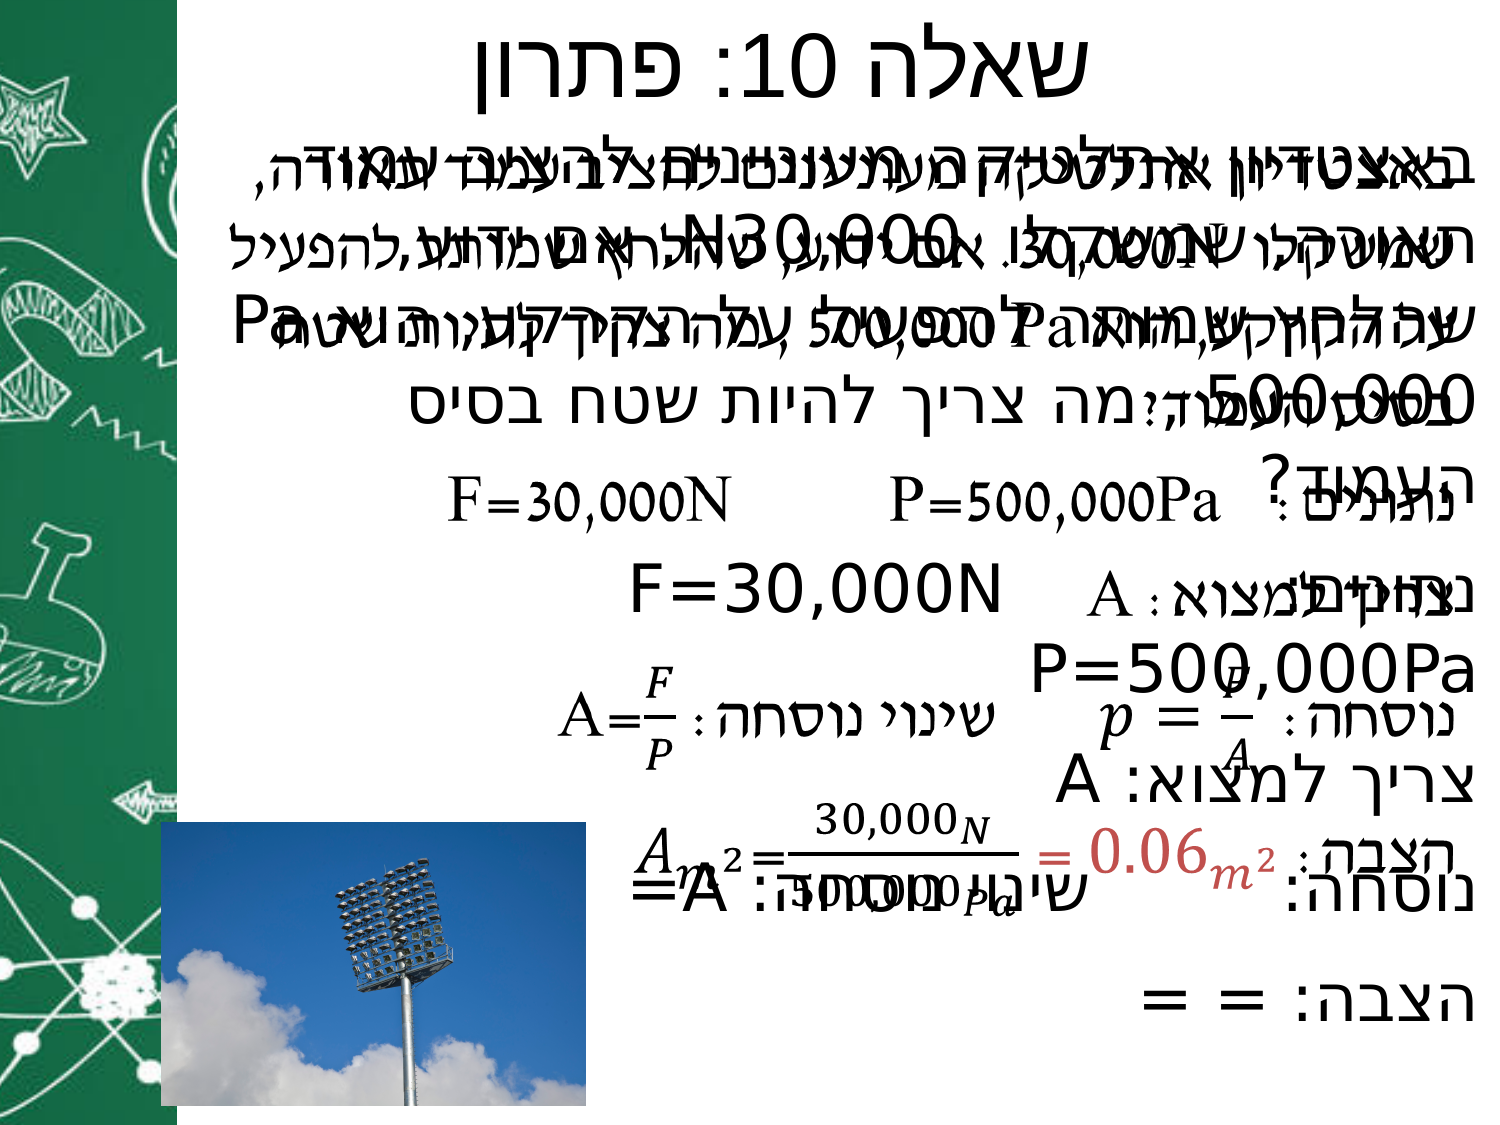

# שאלה 10: פתרון
באצטדיון אתלטיקה מעוניינים להציב עמוד תאורה, שמשקלו N30,000. אם ידוע, שהלחץ שמותר להפעיל על הקרקע, הוא Pa 500,000 , מה צריך להיות שטח בסיס העמוד?
נתונים: F=30,000N P=500,000Pa
צריך למצוא: A
נוסחה: שינוי נוסחה: A=
הצבה: = =